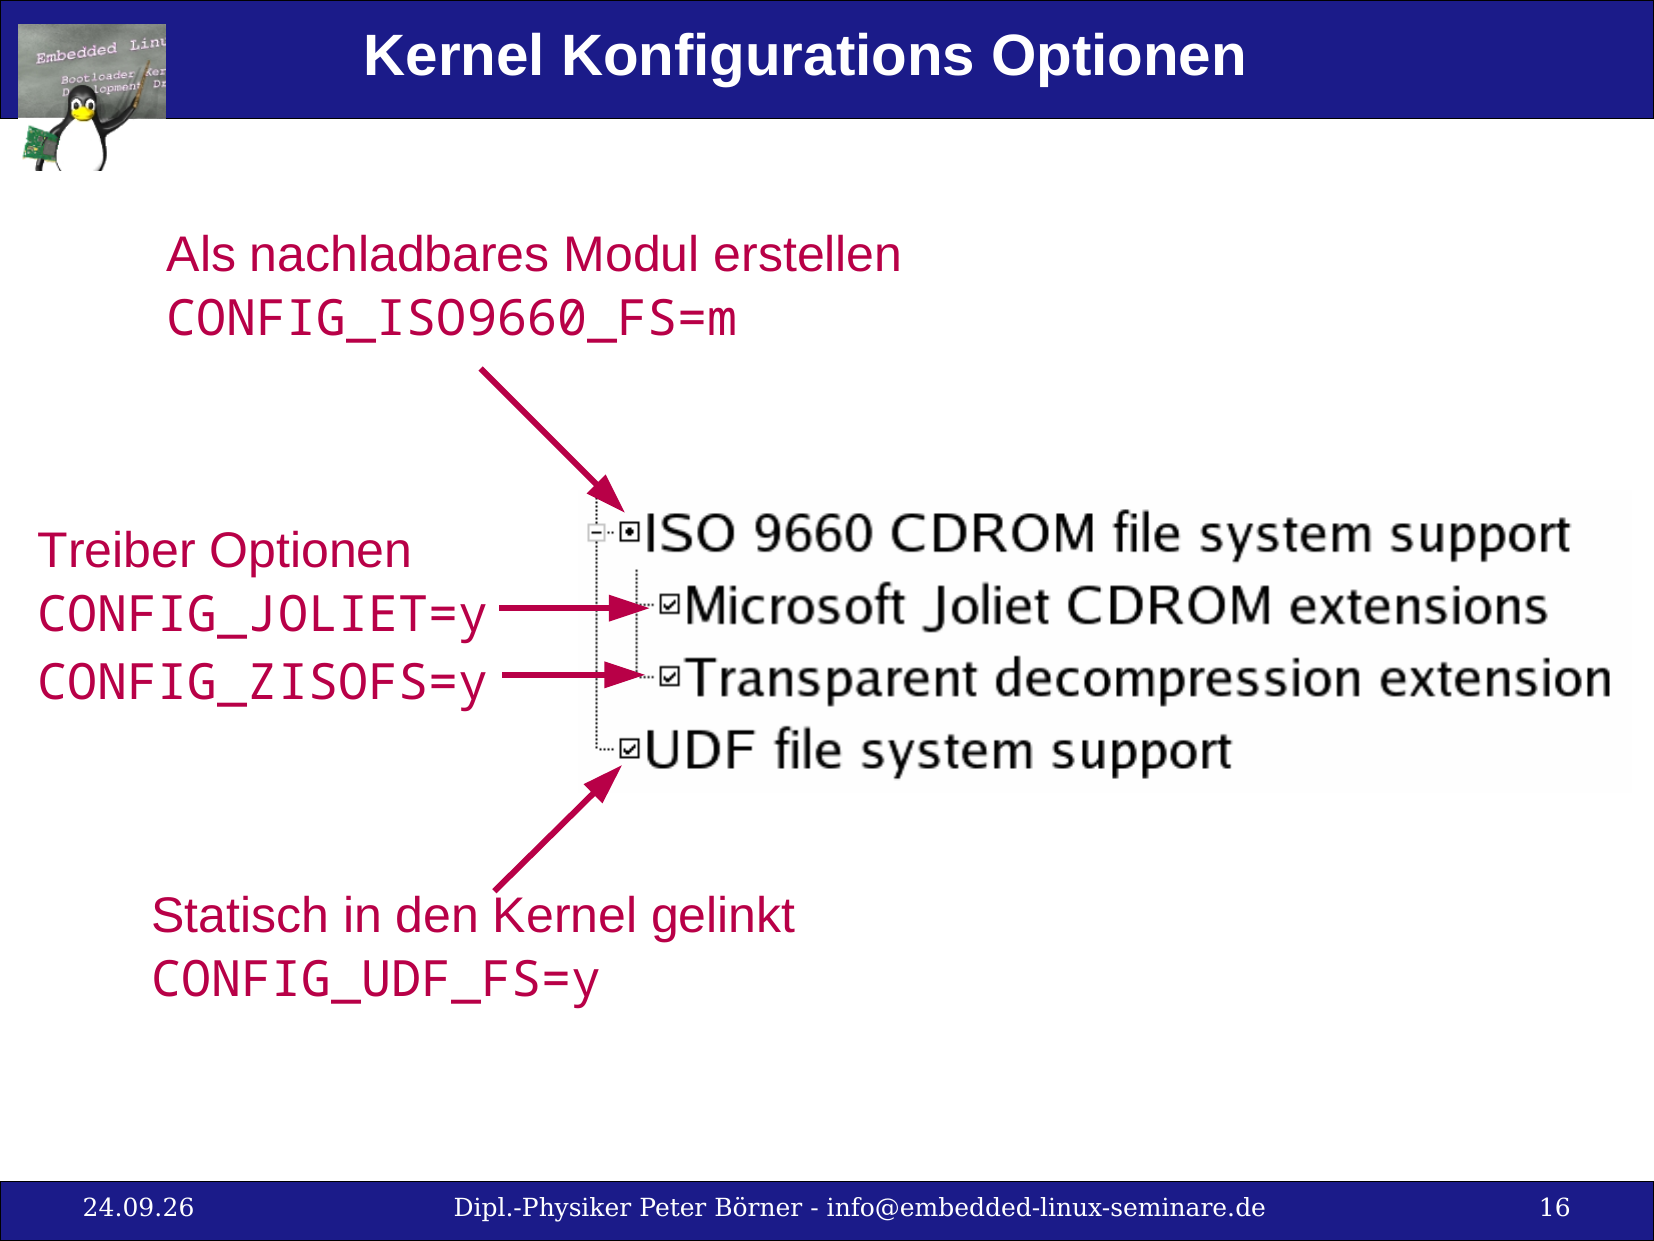

# Kernel Konfigurations Optionen
Als nachladbares Modul erstellen
CONFIG_ISO9660_FS=m
Treiber Optionen
CONFIG_JOLIET=y
CONFIG_ZISOFS=y
Statisch in den Kernel gelinkt
CONFIG_UDF_FS=y
 Dipl.-Physiker Peter Börner - info@embedded-linux-seminare.de
16